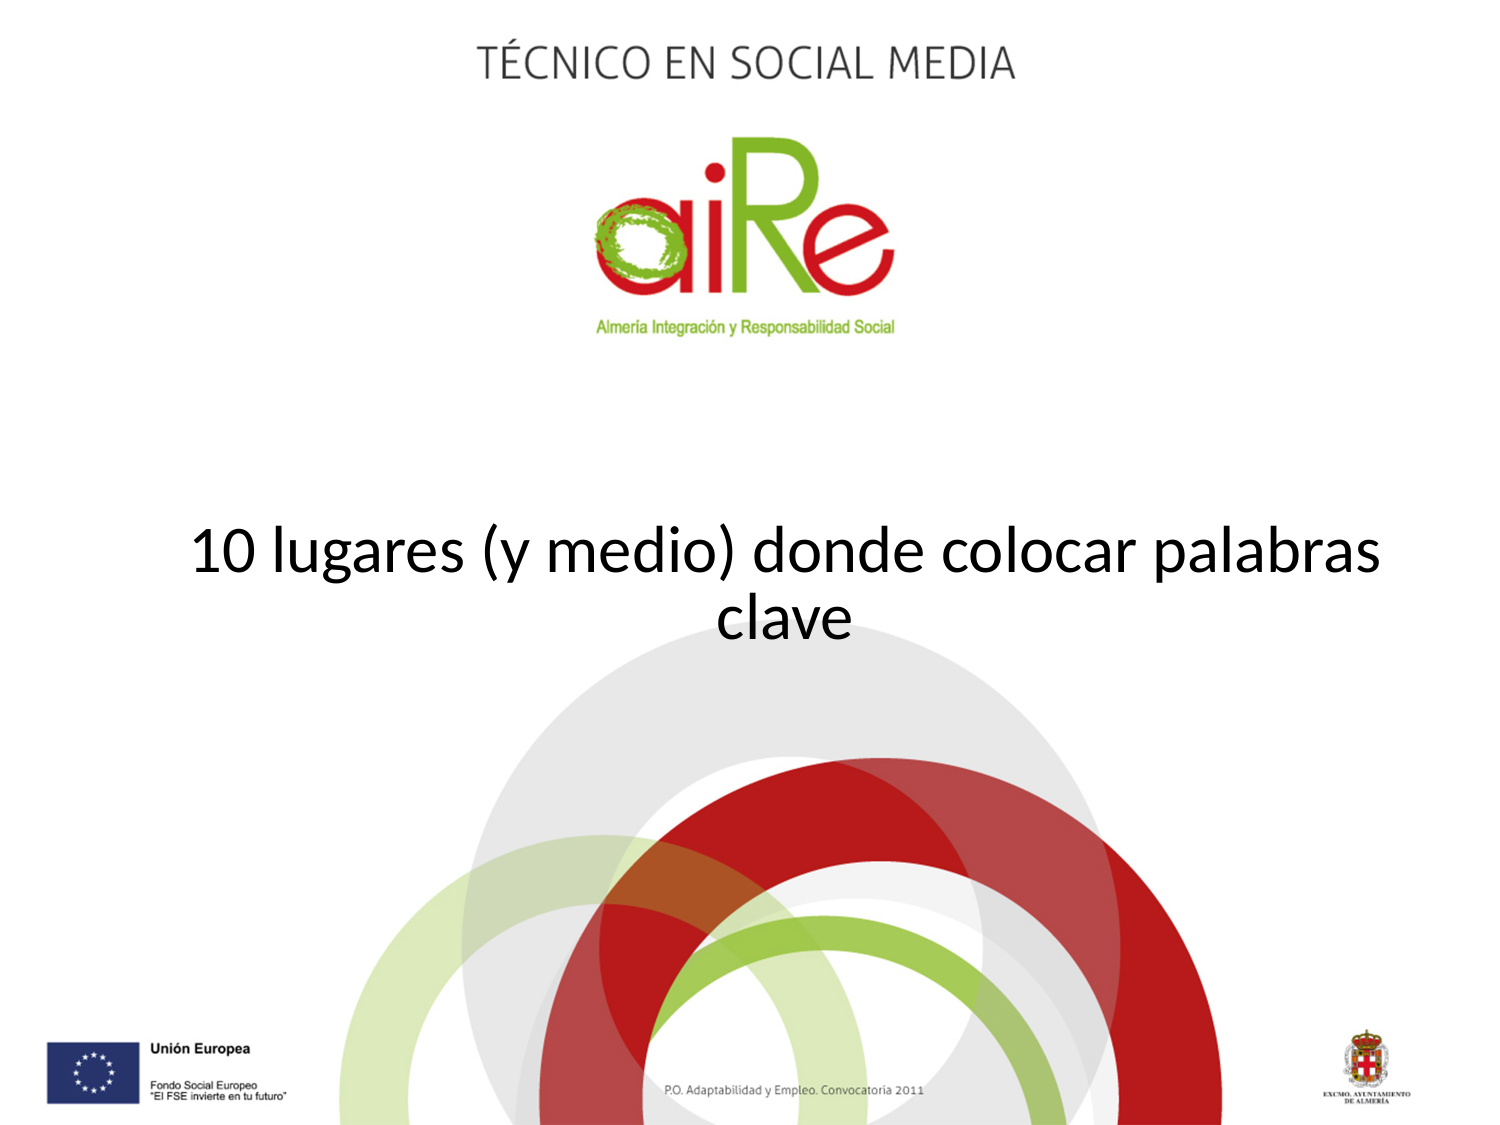

# 10 lugares (y medio) donde colocar palabras clave